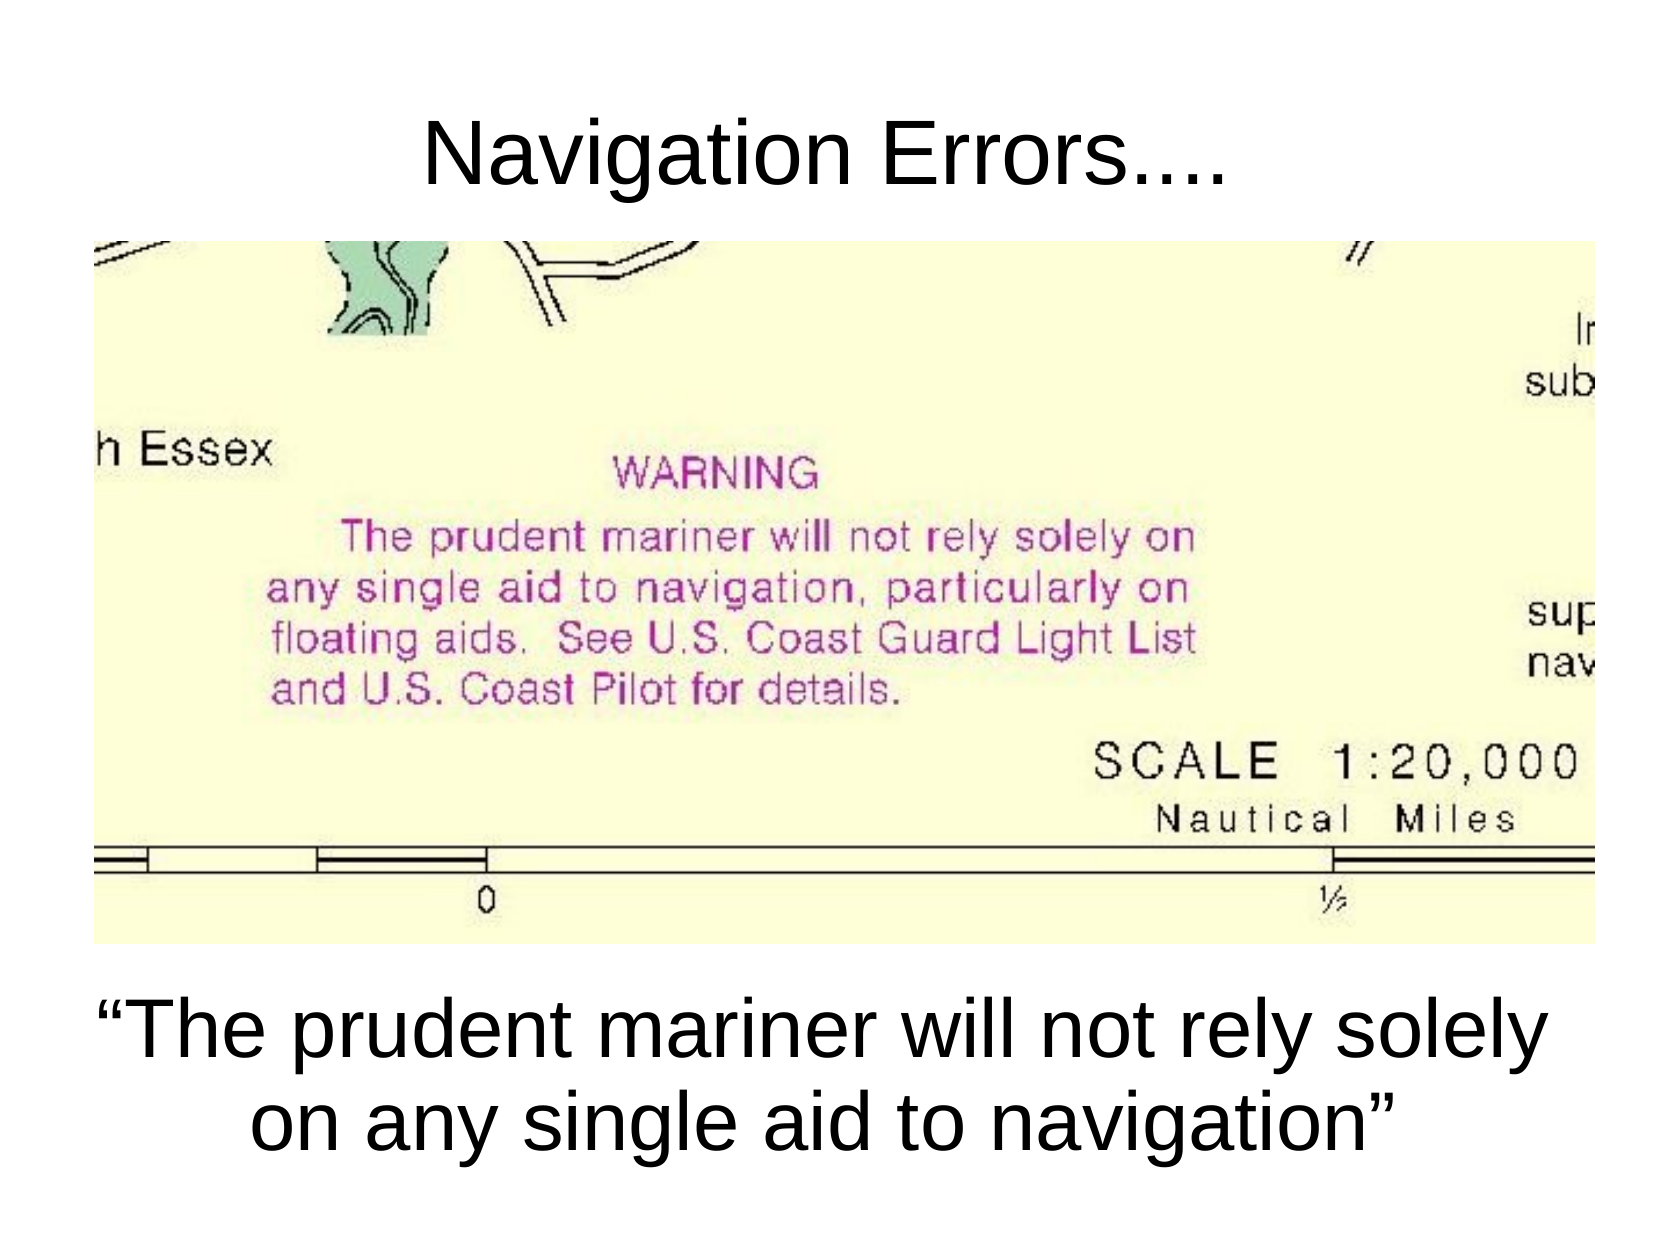

Navigation Errors....
# “The prudent mariner will not rely solely on any single aid to navigation”